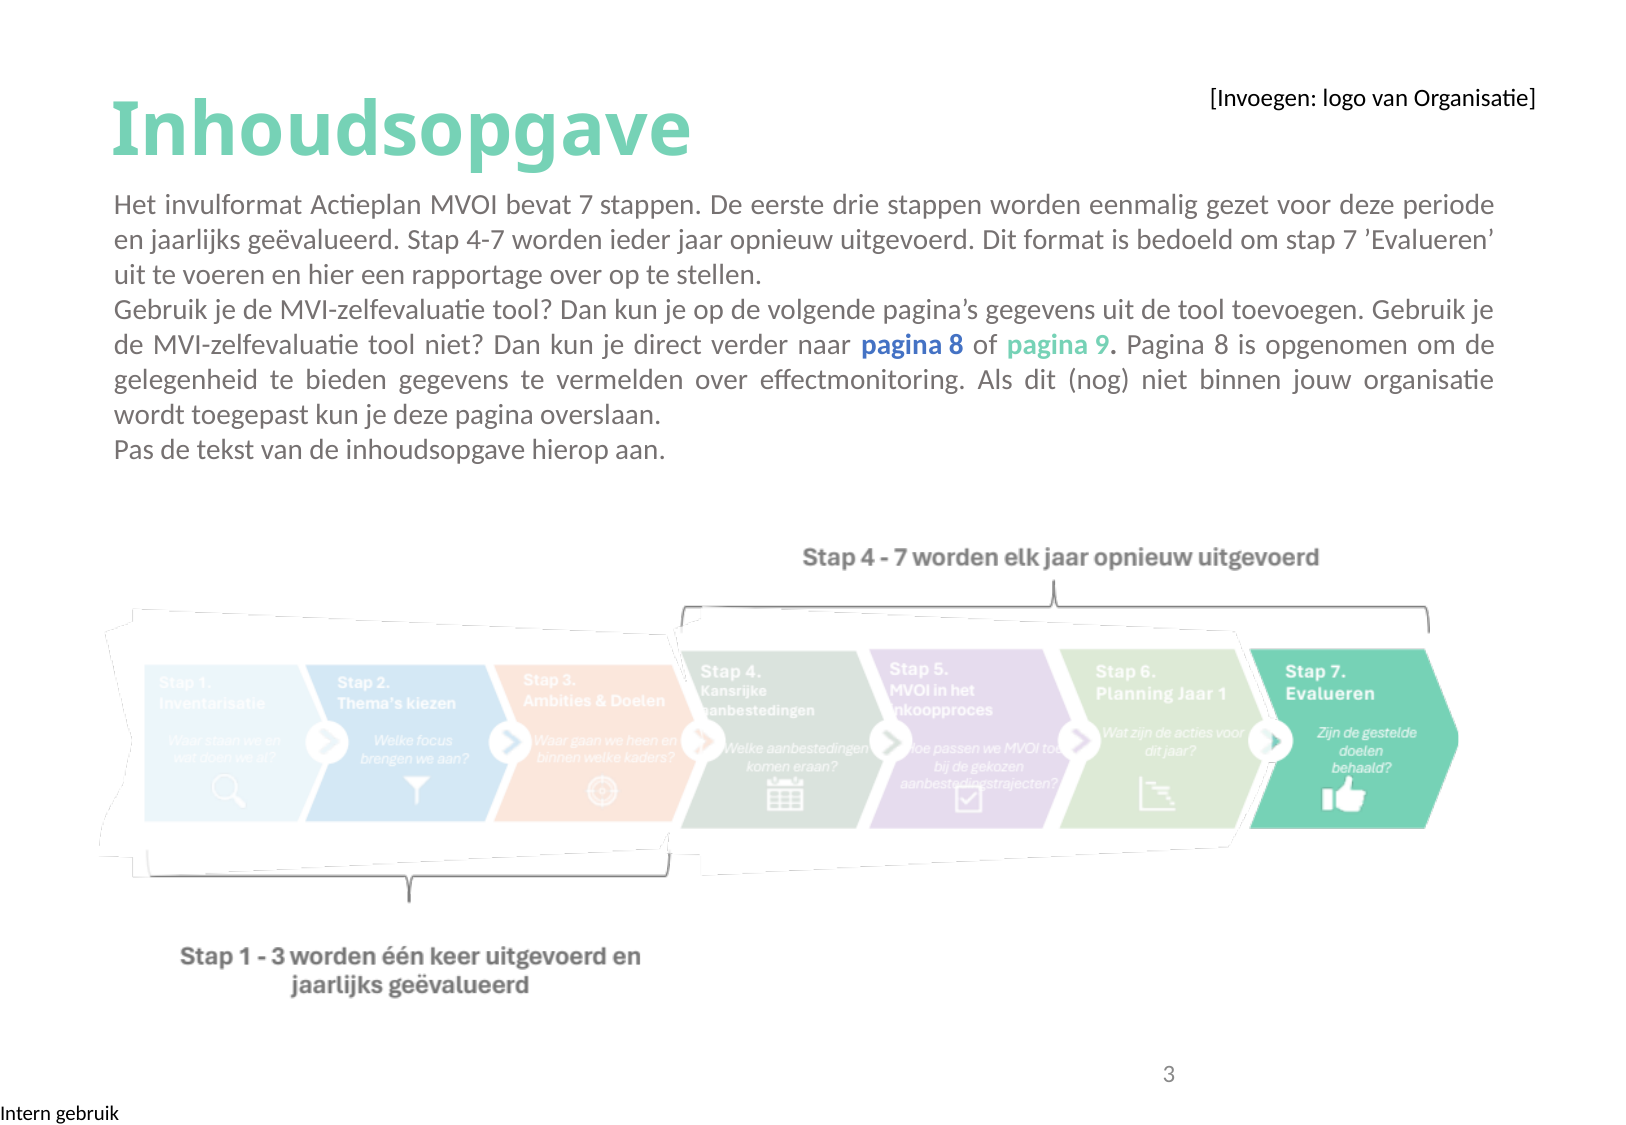

Inhoudsopgave
[Invoegen: logo van Organisatie]
Het invulformat Actieplan MVOI bevat 7 stappen. De eerste drie stappen worden eenmalig gezet voor deze periode en jaarlijks geëvalueerd. Stap 4-7 worden ieder jaar opnieuw uitgevoerd. Dit format is bedoeld om stap 7 ’Evalueren’ uit te voeren en hier een rapportage over op te stellen.
Gebruik je de MVI-zelfevaluatie tool? Dan kun je op de volgende pagina’s gegevens uit de tool toevoegen. Gebruik je de MVI-zelfevaluatie tool niet? Dan kun je direct verder naar pagina 8 of pagina 9. Pagina 8 is opgenomen om de gelegenheid te bieden gegevens te vermelden over effectmonitoring. Als dit (nog) niet binnen jouw organisatie wordt toegepast kun je deze pagina overslaan.
Pas de tekst van de inhoudsopgave hierop aan.